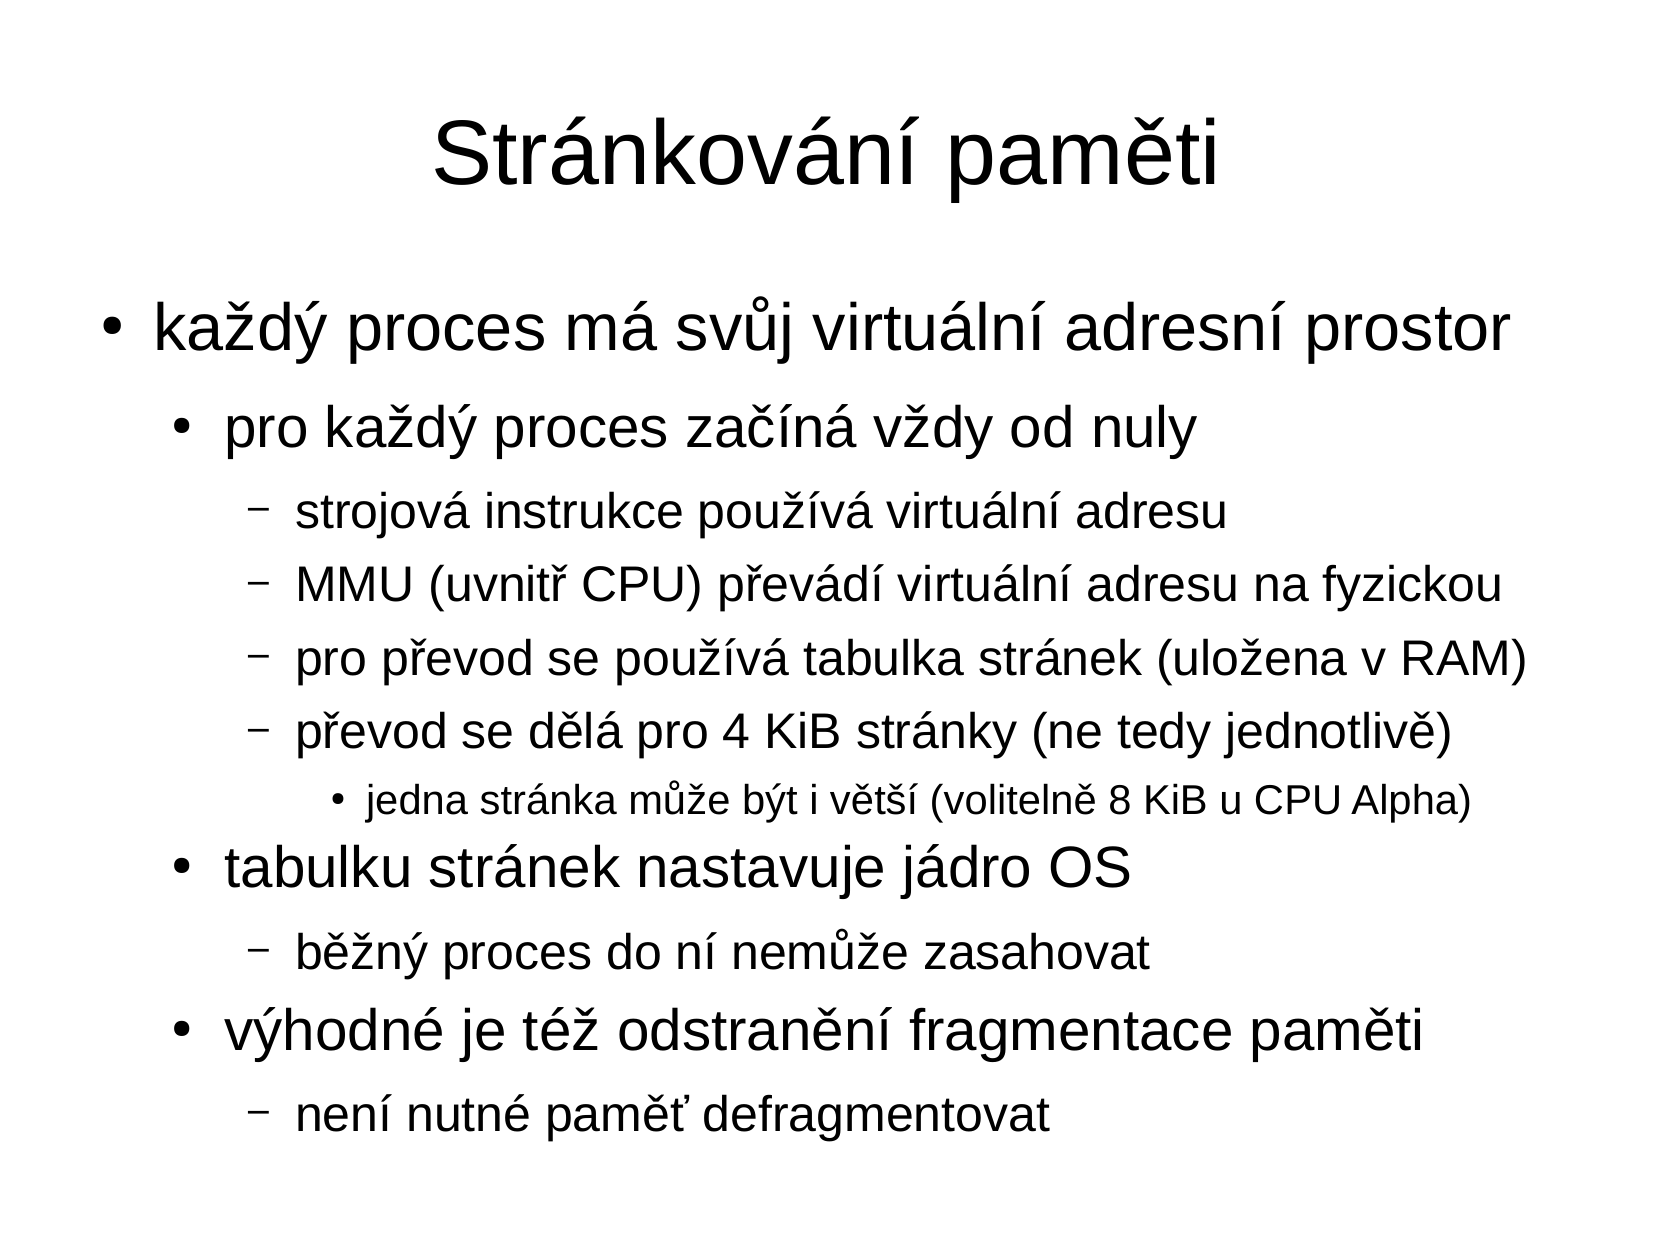

# Stránkování paměti
každý proces má svůj virtuální adresní prostor
pro každý proces začíná vždy od nuly
strojová instrukce používá virtuální adresu
MMU (uvnitř CPU) převádí virtuální adresu na fyzickou
pro převod se používá tabulka stránek (uložena v RAM)
převod se dělá pro 4 KiB stránky (ne tedy jednotlivě)
jedna stránka může být i větší (volitelně 8 KiB u CPU Alpha)
tabulku stránek nastavuje jádro OS
běžný proces do ní nemůže zasahovat
výhodné je též odstranění fragmentace paměti
není nutné paměť defragmentovat